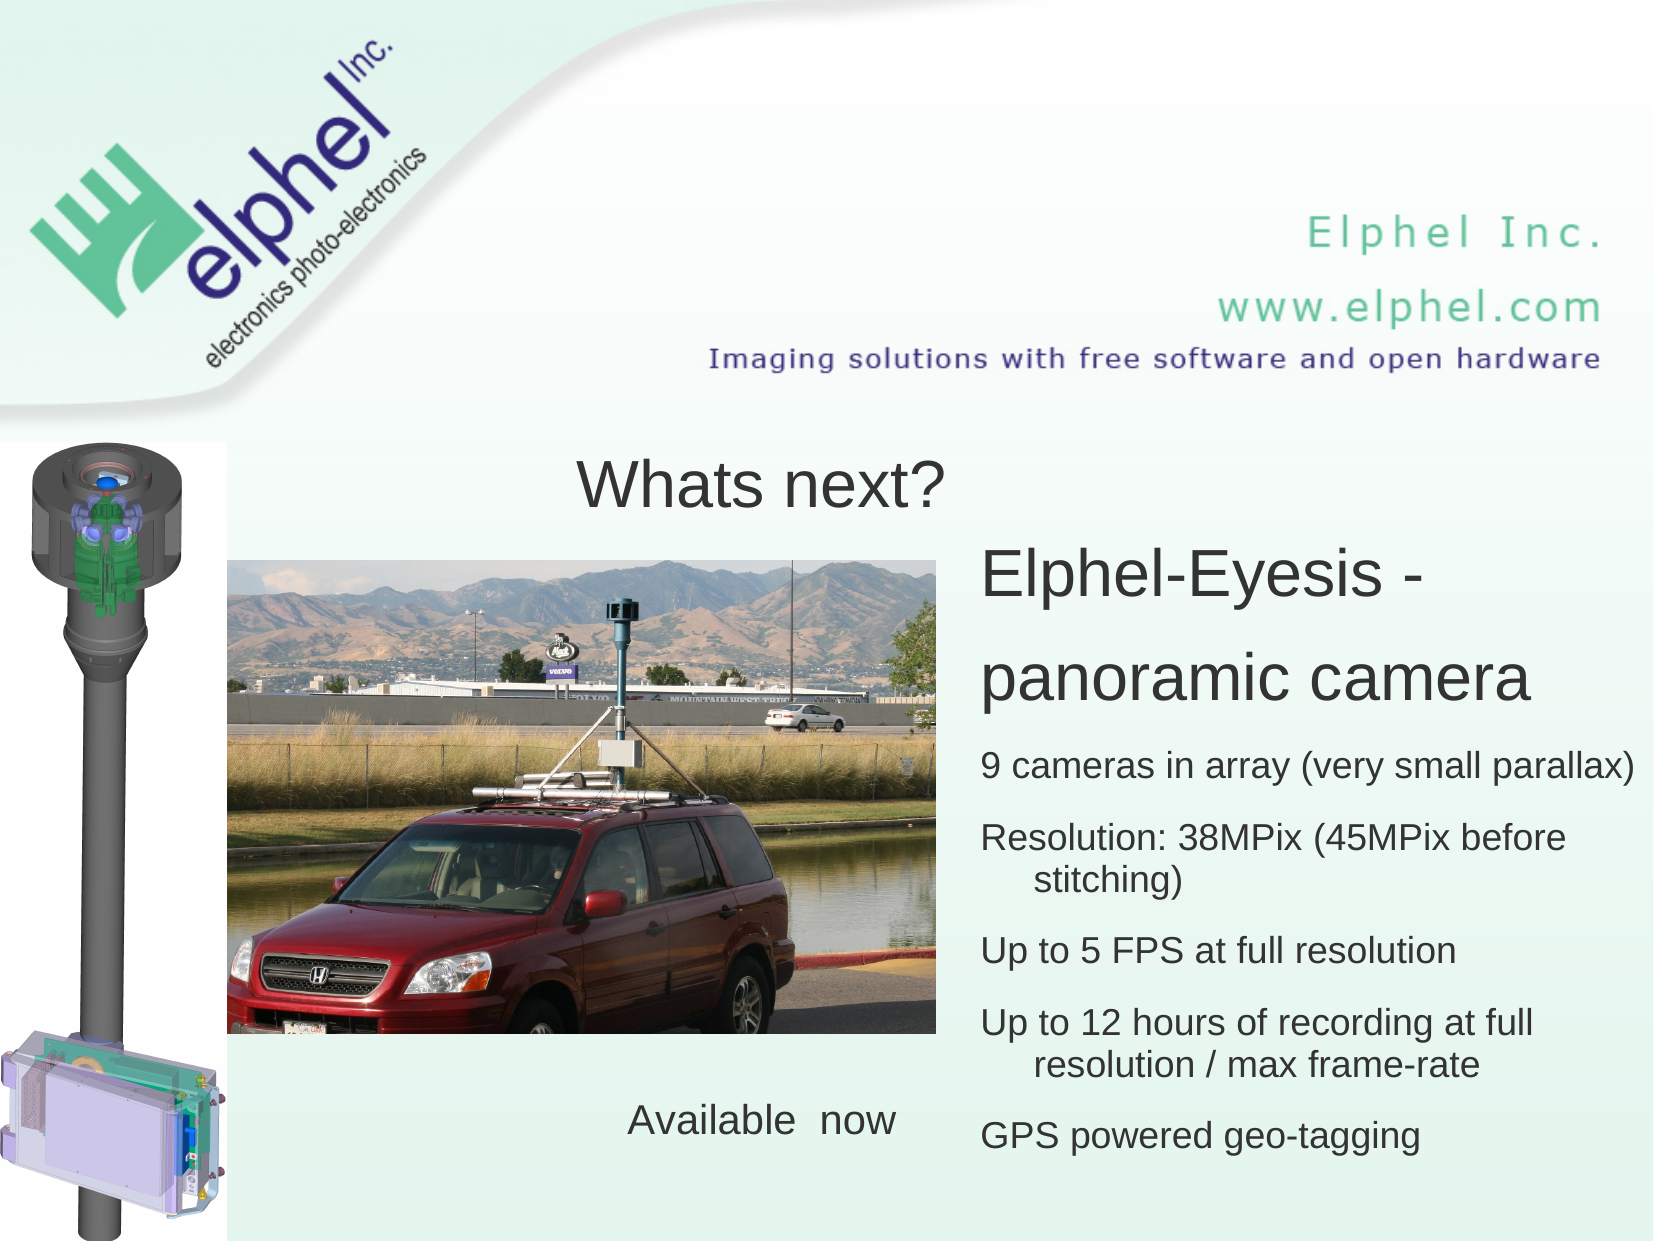

# Whats next?
Elphel-Eyesis -
panoramic camera
9 cameras in array (very small parallax)
Resolution: 38MPix (45MPix before stitching)
Up to 5 FPS at full resolution
Up to 12 hours of recording at full resolution / max frame-rate
GPS powered geo-tagging
Available now